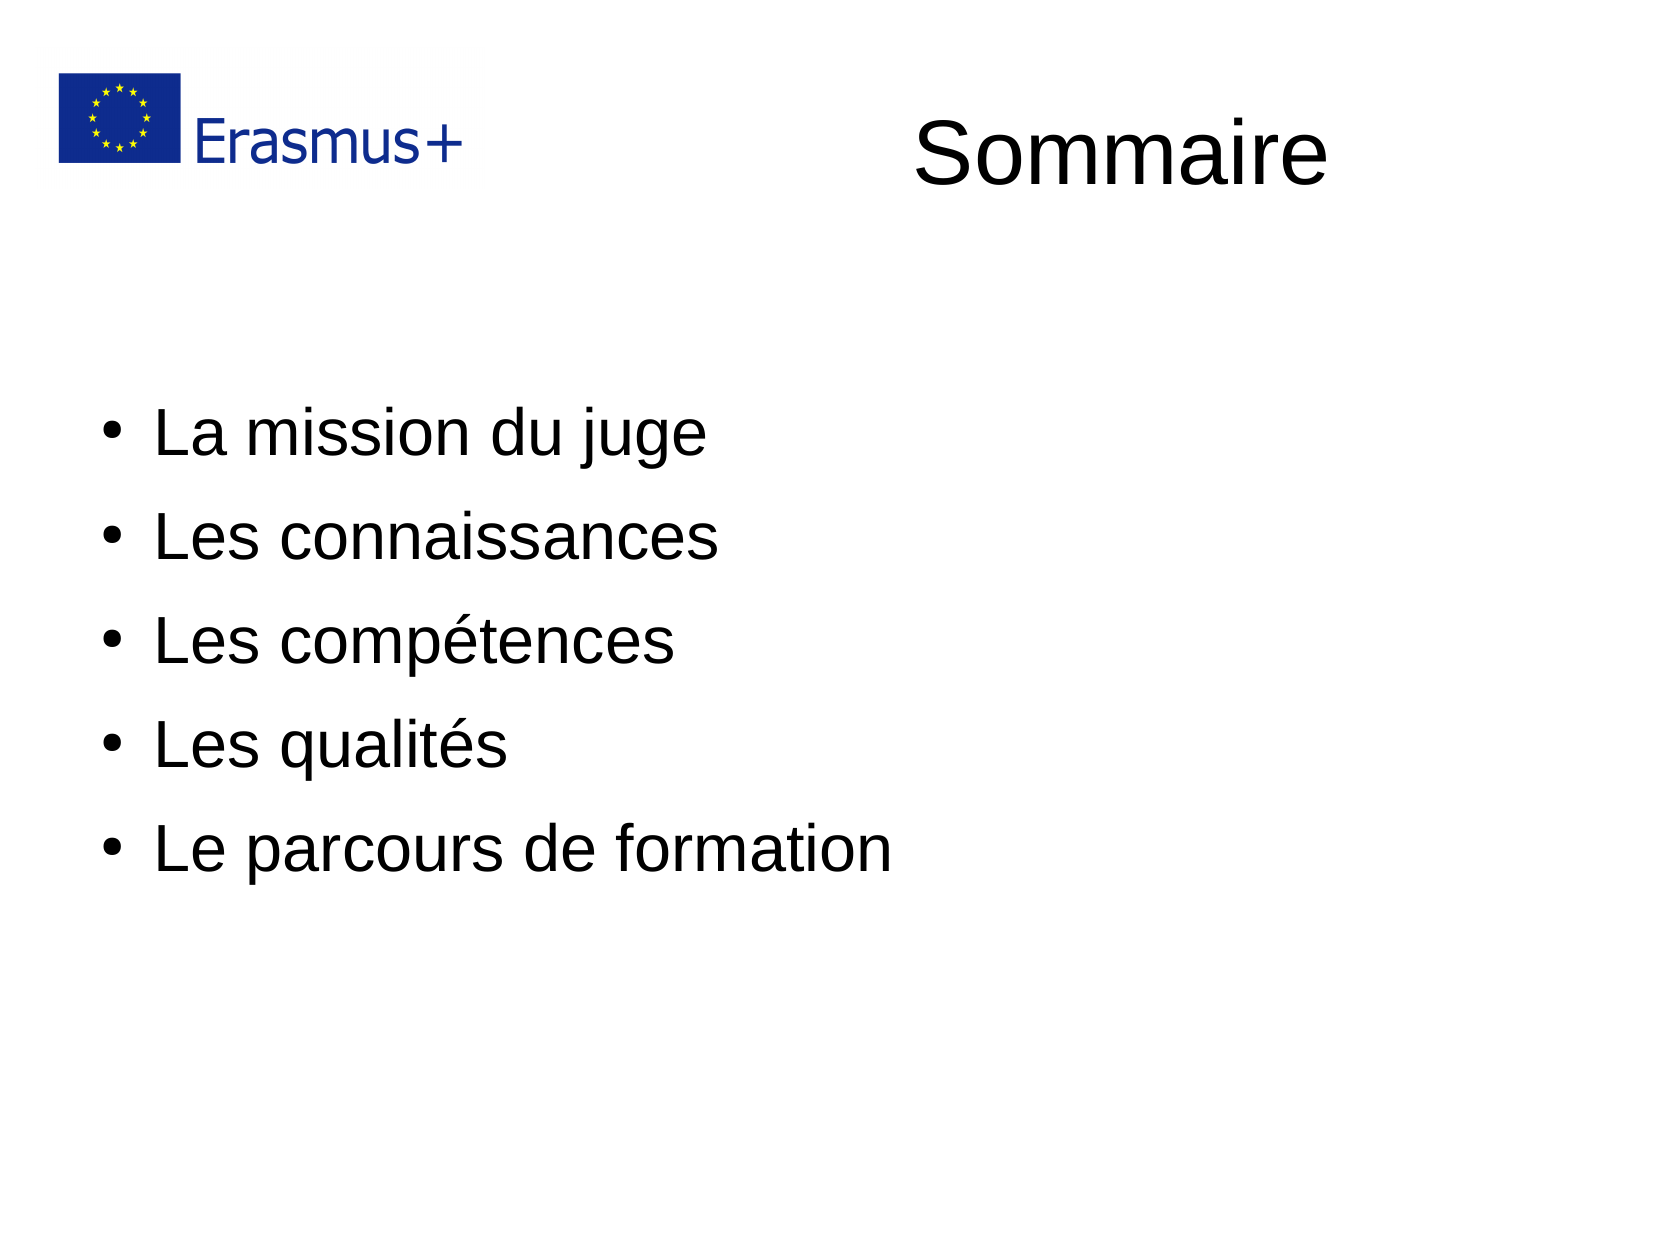

# Sommaire
La mission du juge
Les connaissances
Les compétences
Les qualités
Le parcours de formation